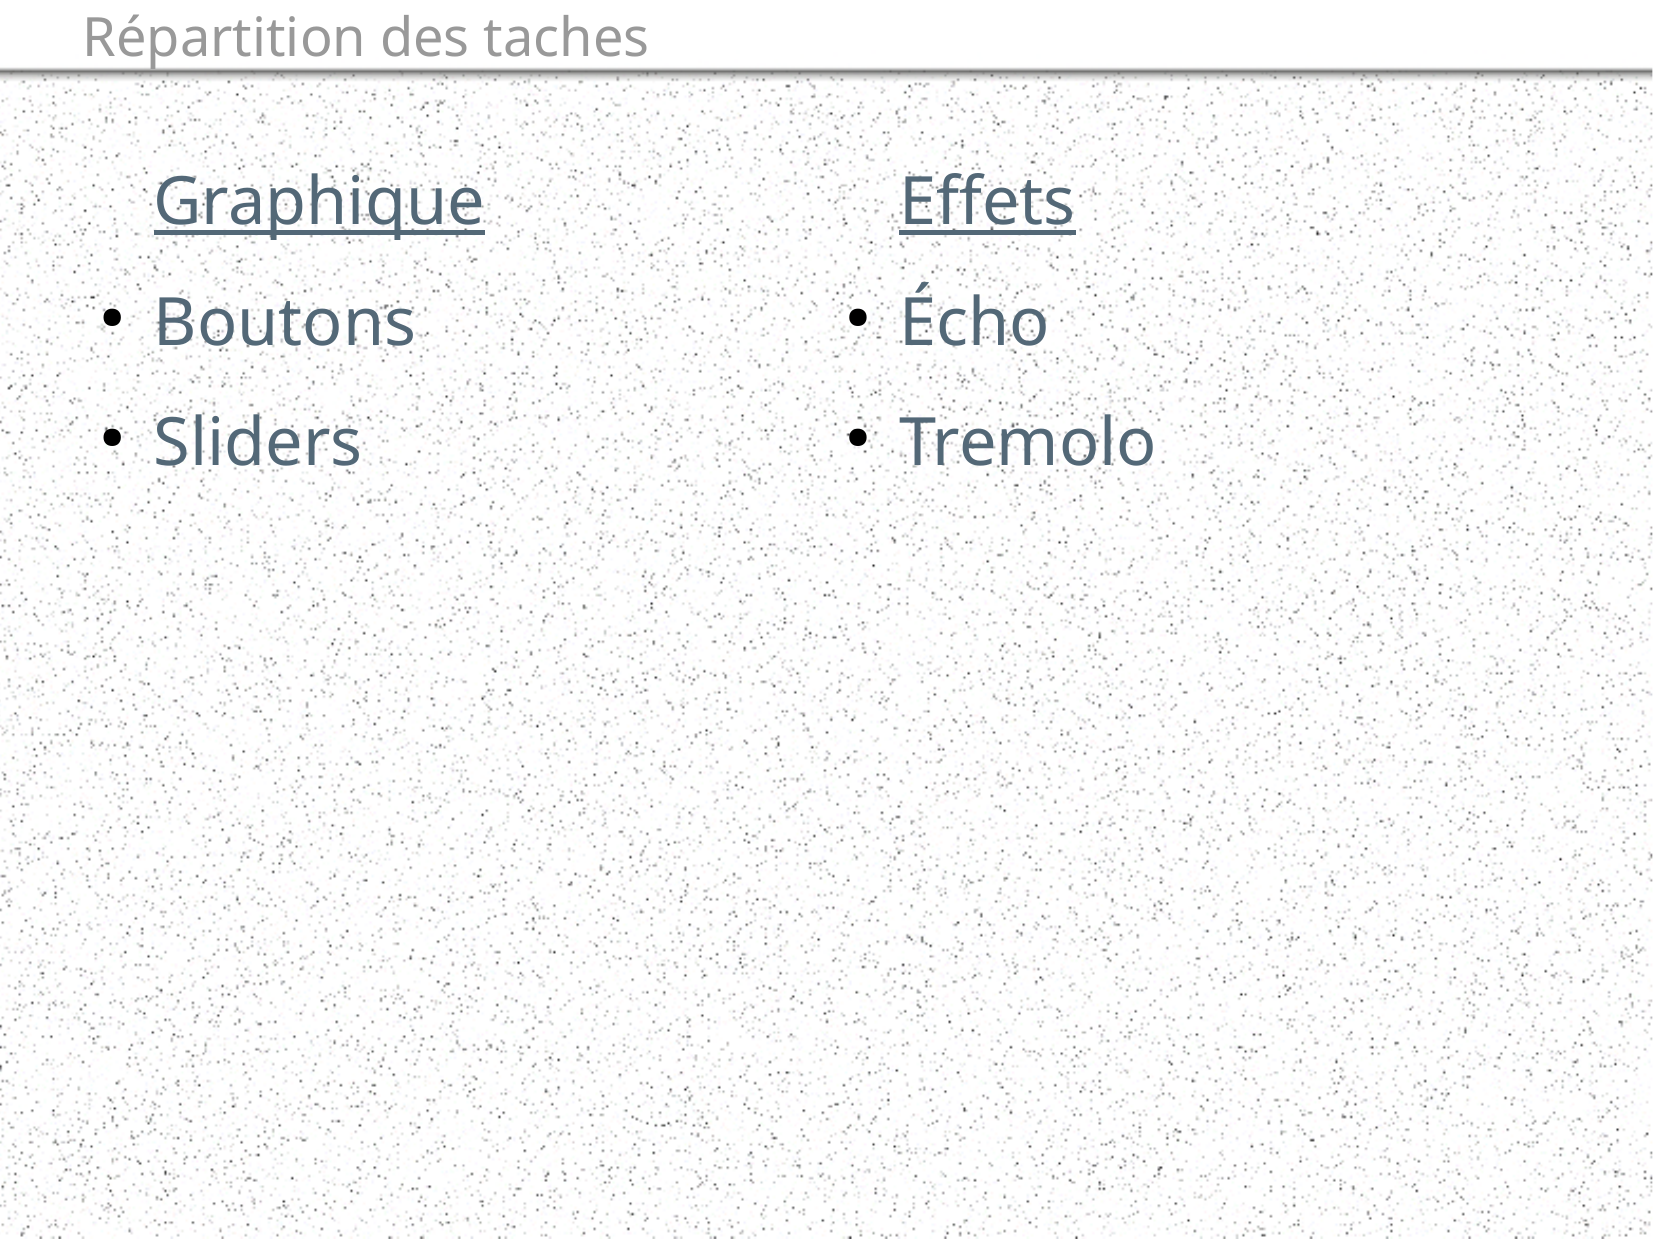

# Répartition des taches
Graphique
Boutons
Sliders
Effets
Écho
Tremolo